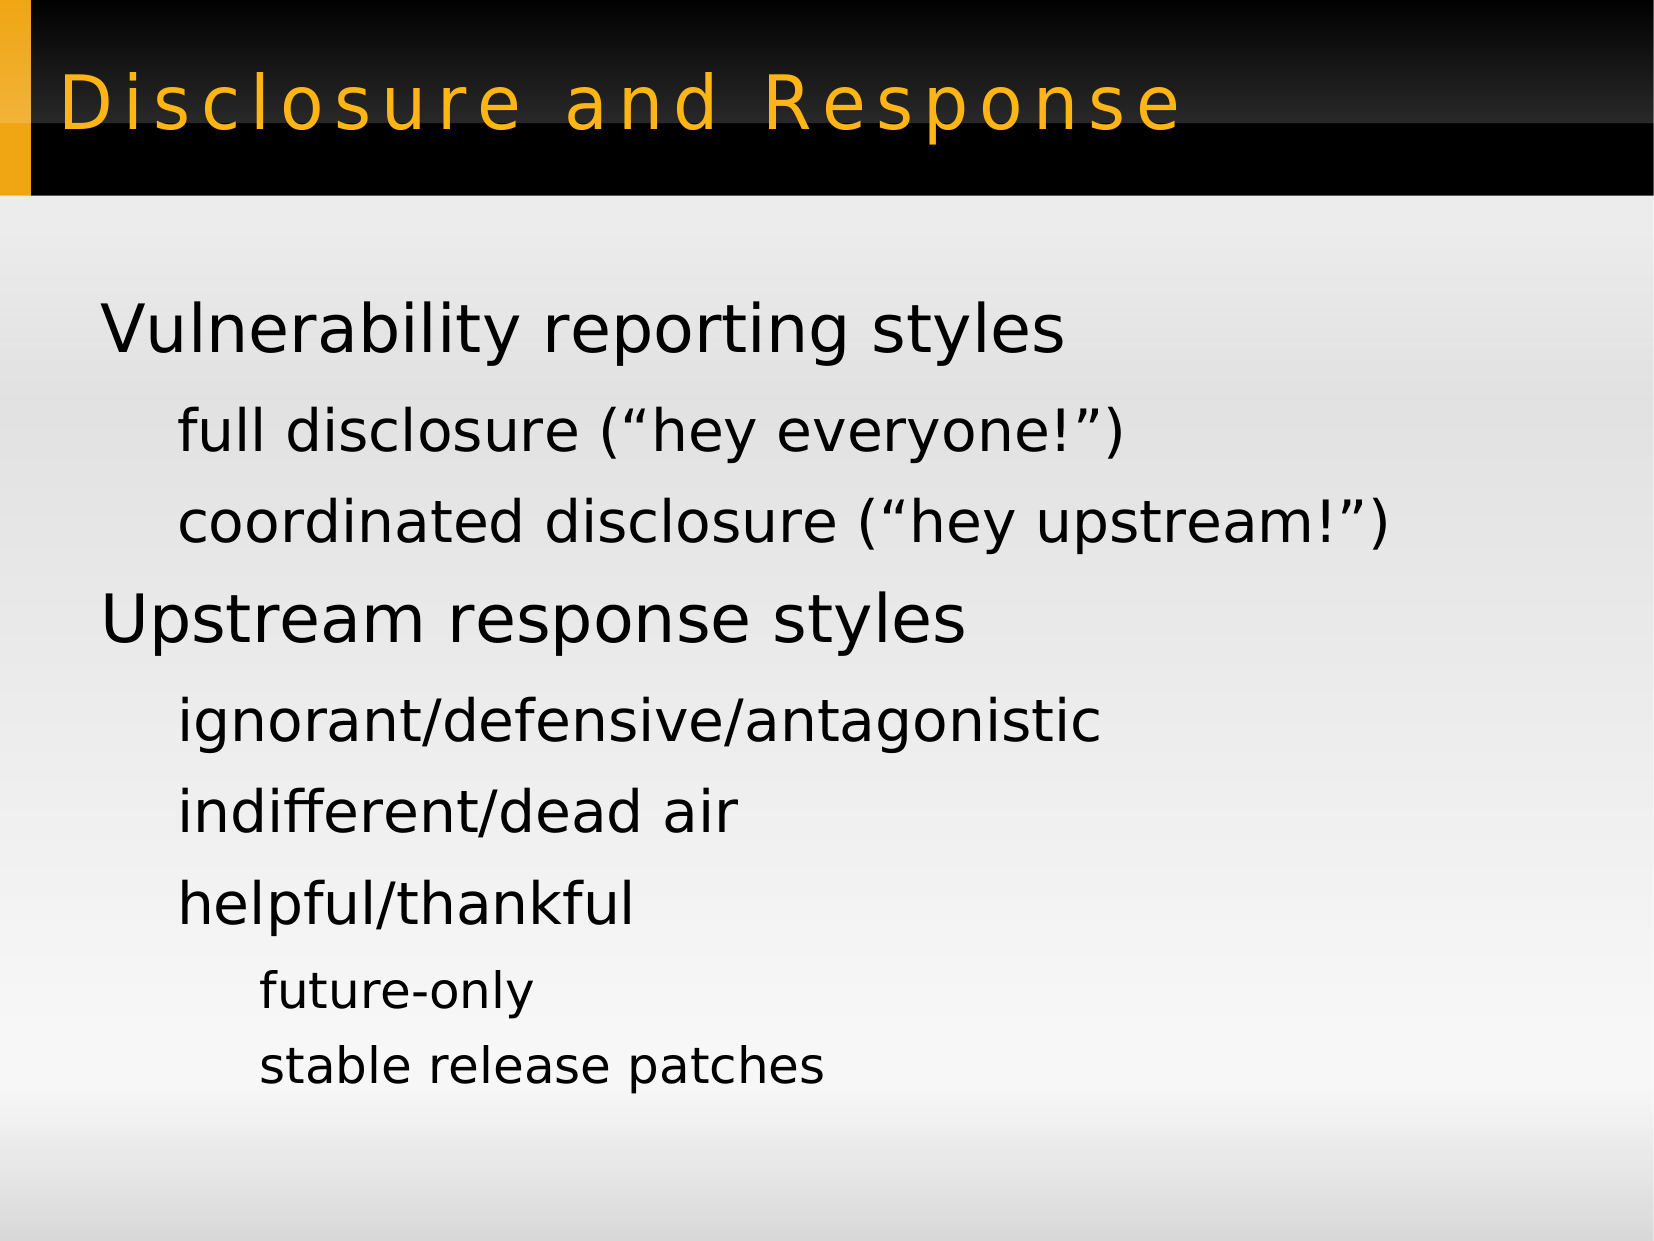

# Disclosure and Response
Vulnerability reporting styles
full disclosure (“hey everyone!”)
coordinated disclosure (“hey upstream!”)
Upstream response styles
ignorant/defensive/antagonistic
indifferent/dead air
helpful/thankful
future-only
stable release patches